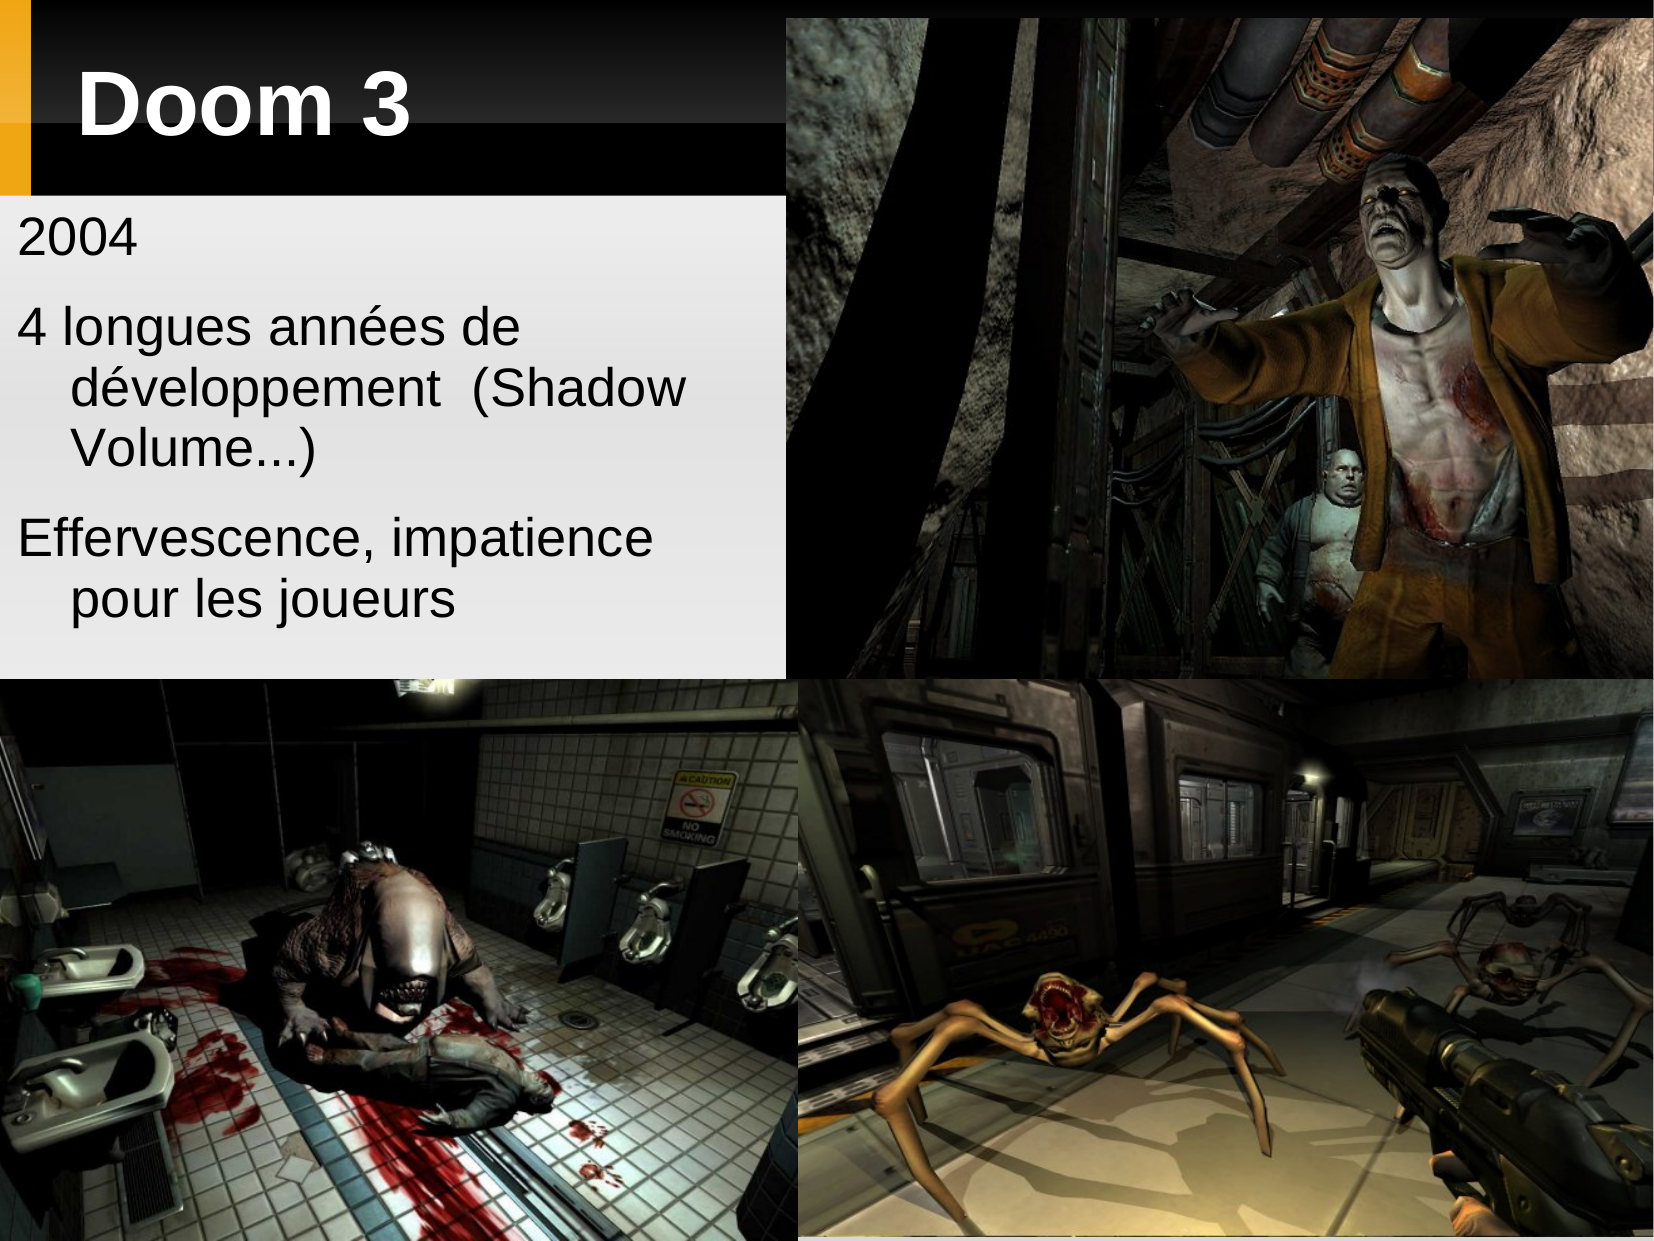

# Doom 3
2004
4 longues années de développement (Shadow Volume...)
Effervescence, impatience pour les joueurs